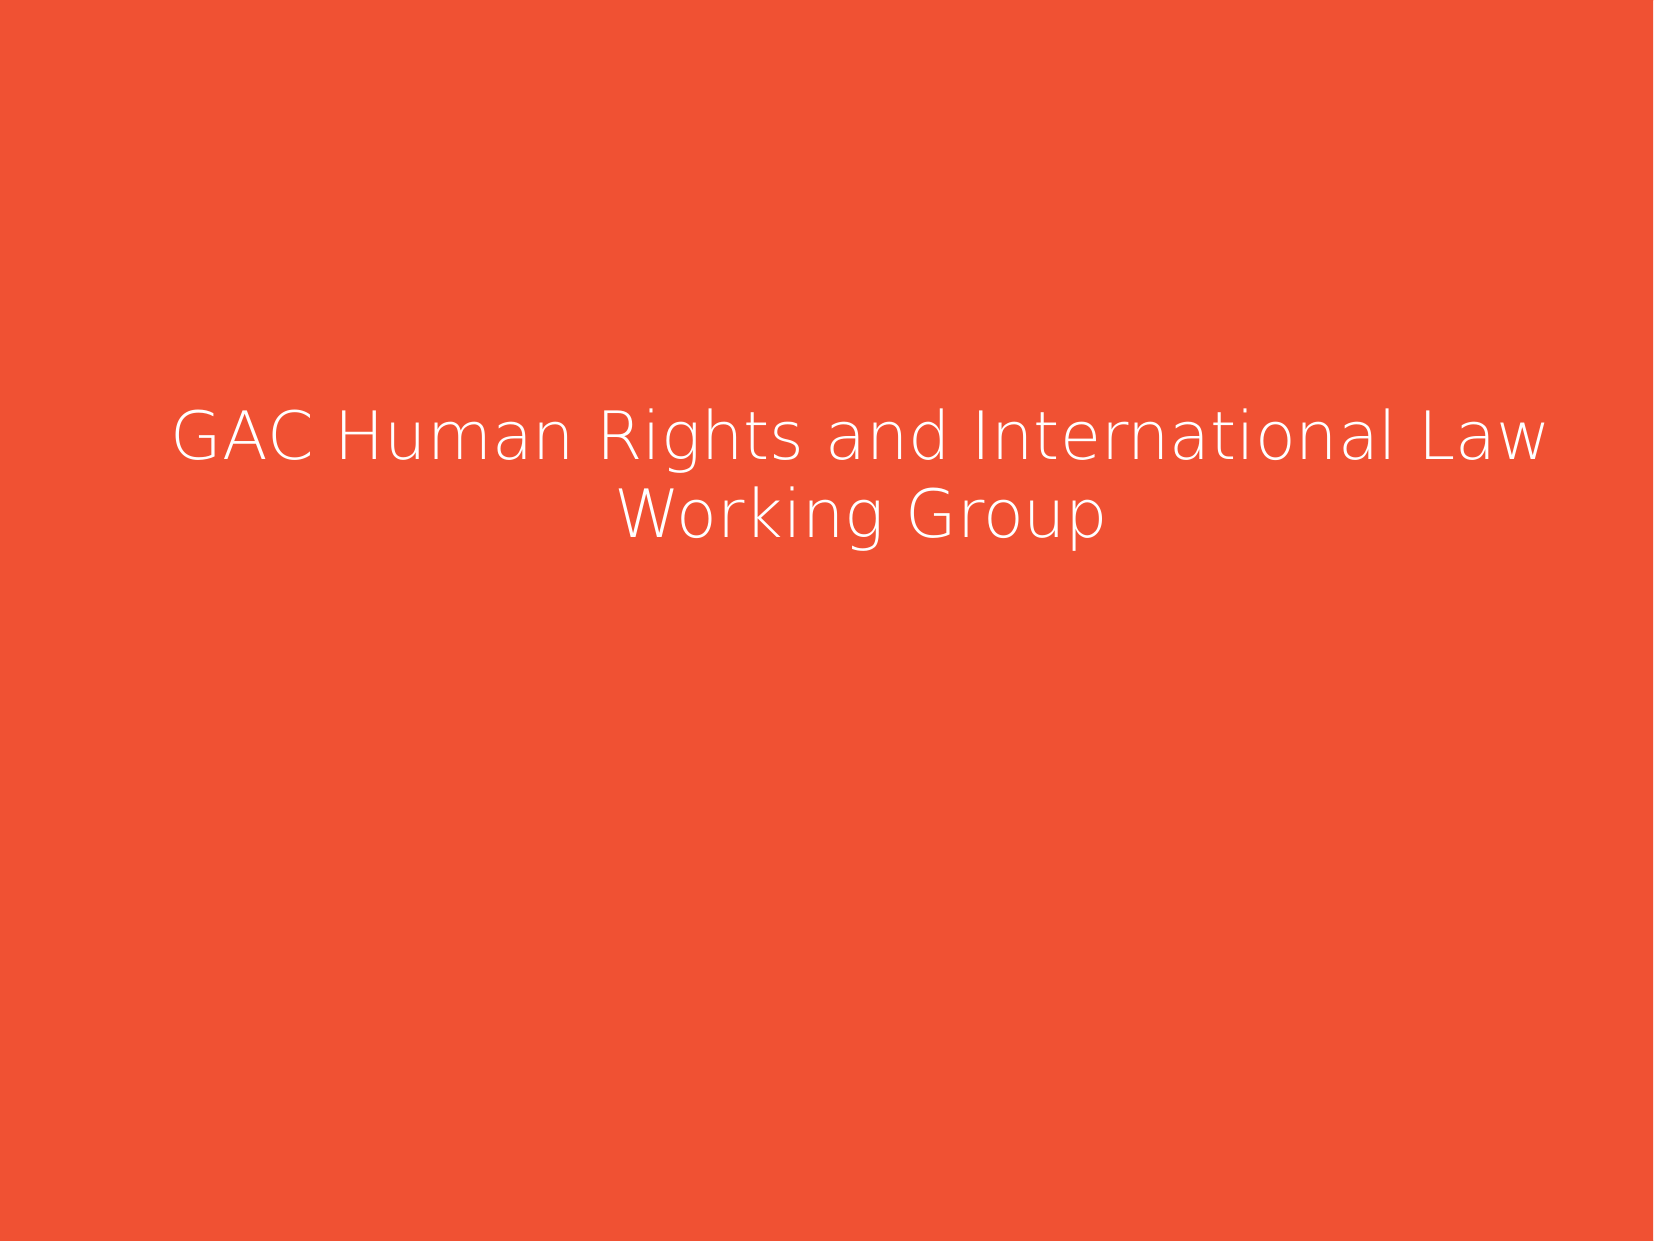

#
GAC Human Rights and International Law Working Group